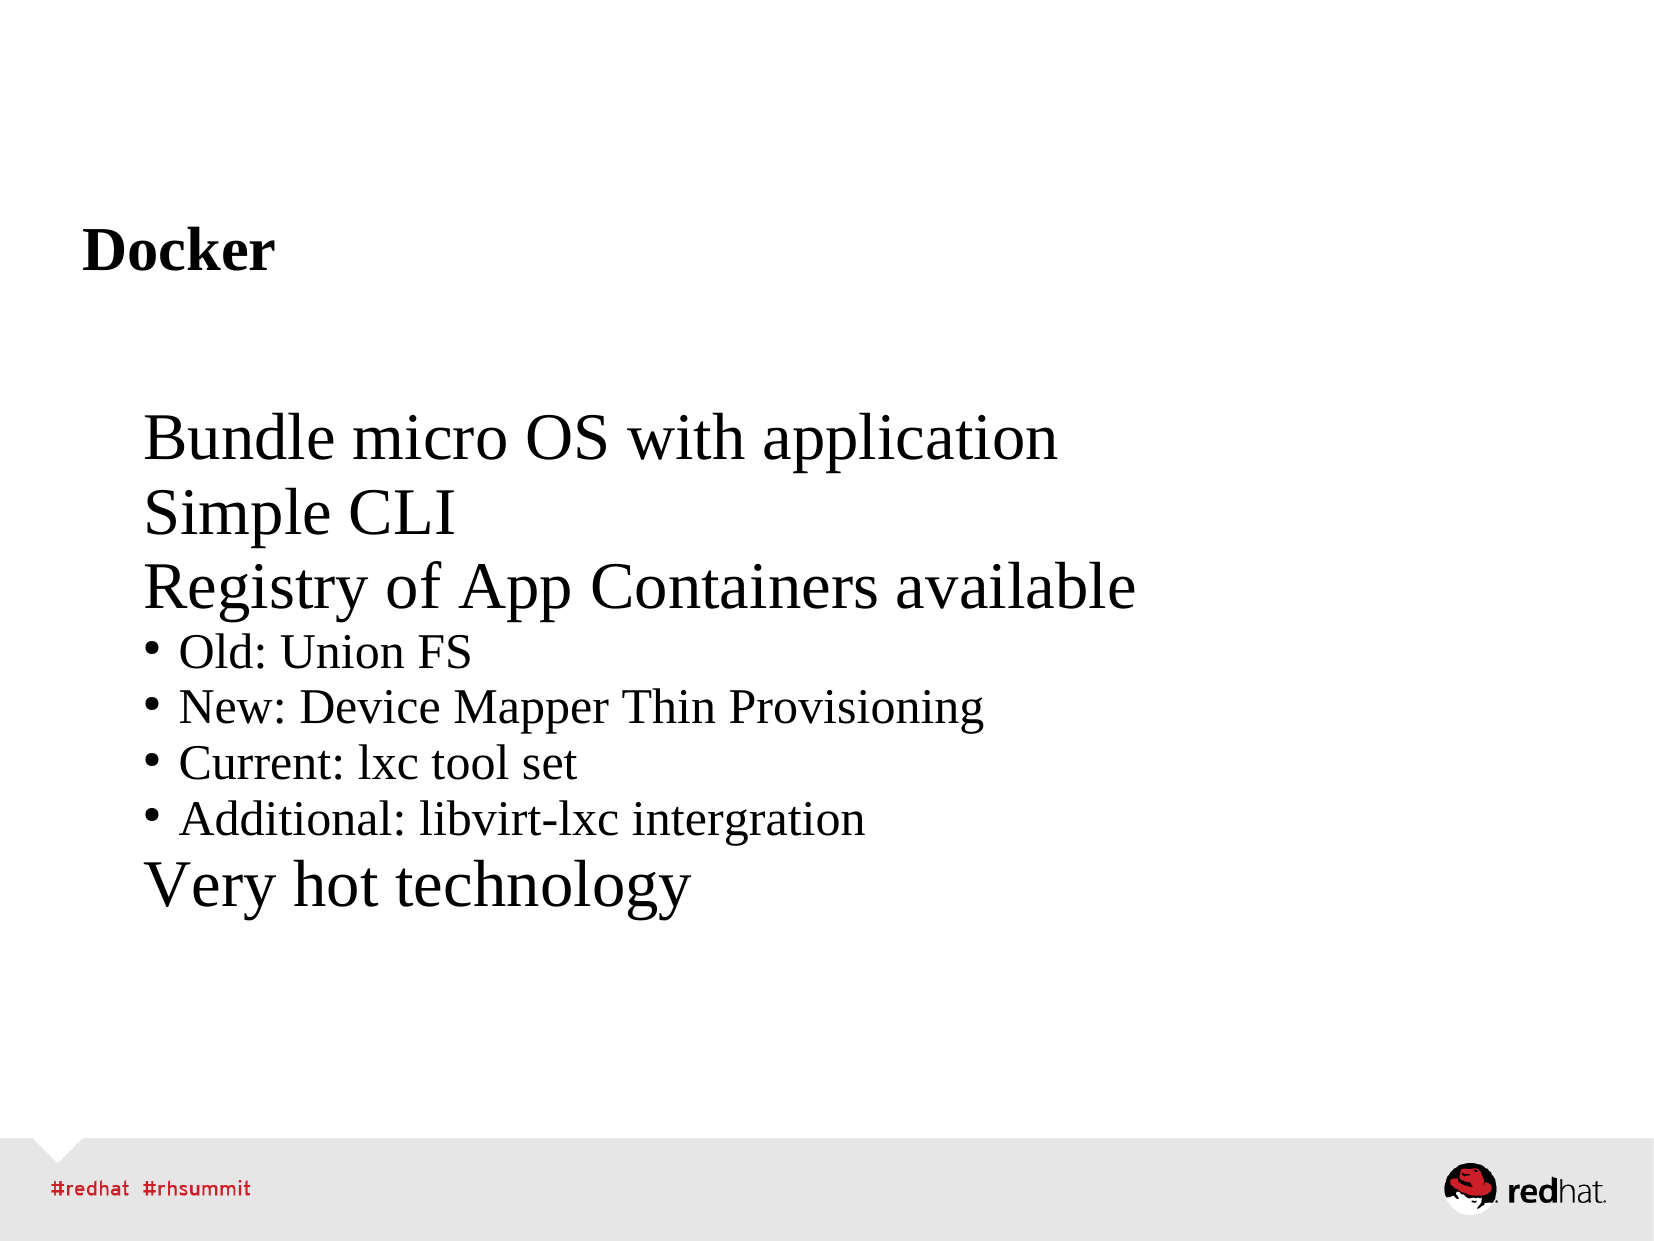

# Docker
Bundle micro OS with application
Simple CLI
Registry of App Containers available
Old: Union FS
New: Device Mapper Thin Provisioning
Current: lxc tool set
Additional: libvirt-lxc intergration
Very hot technology